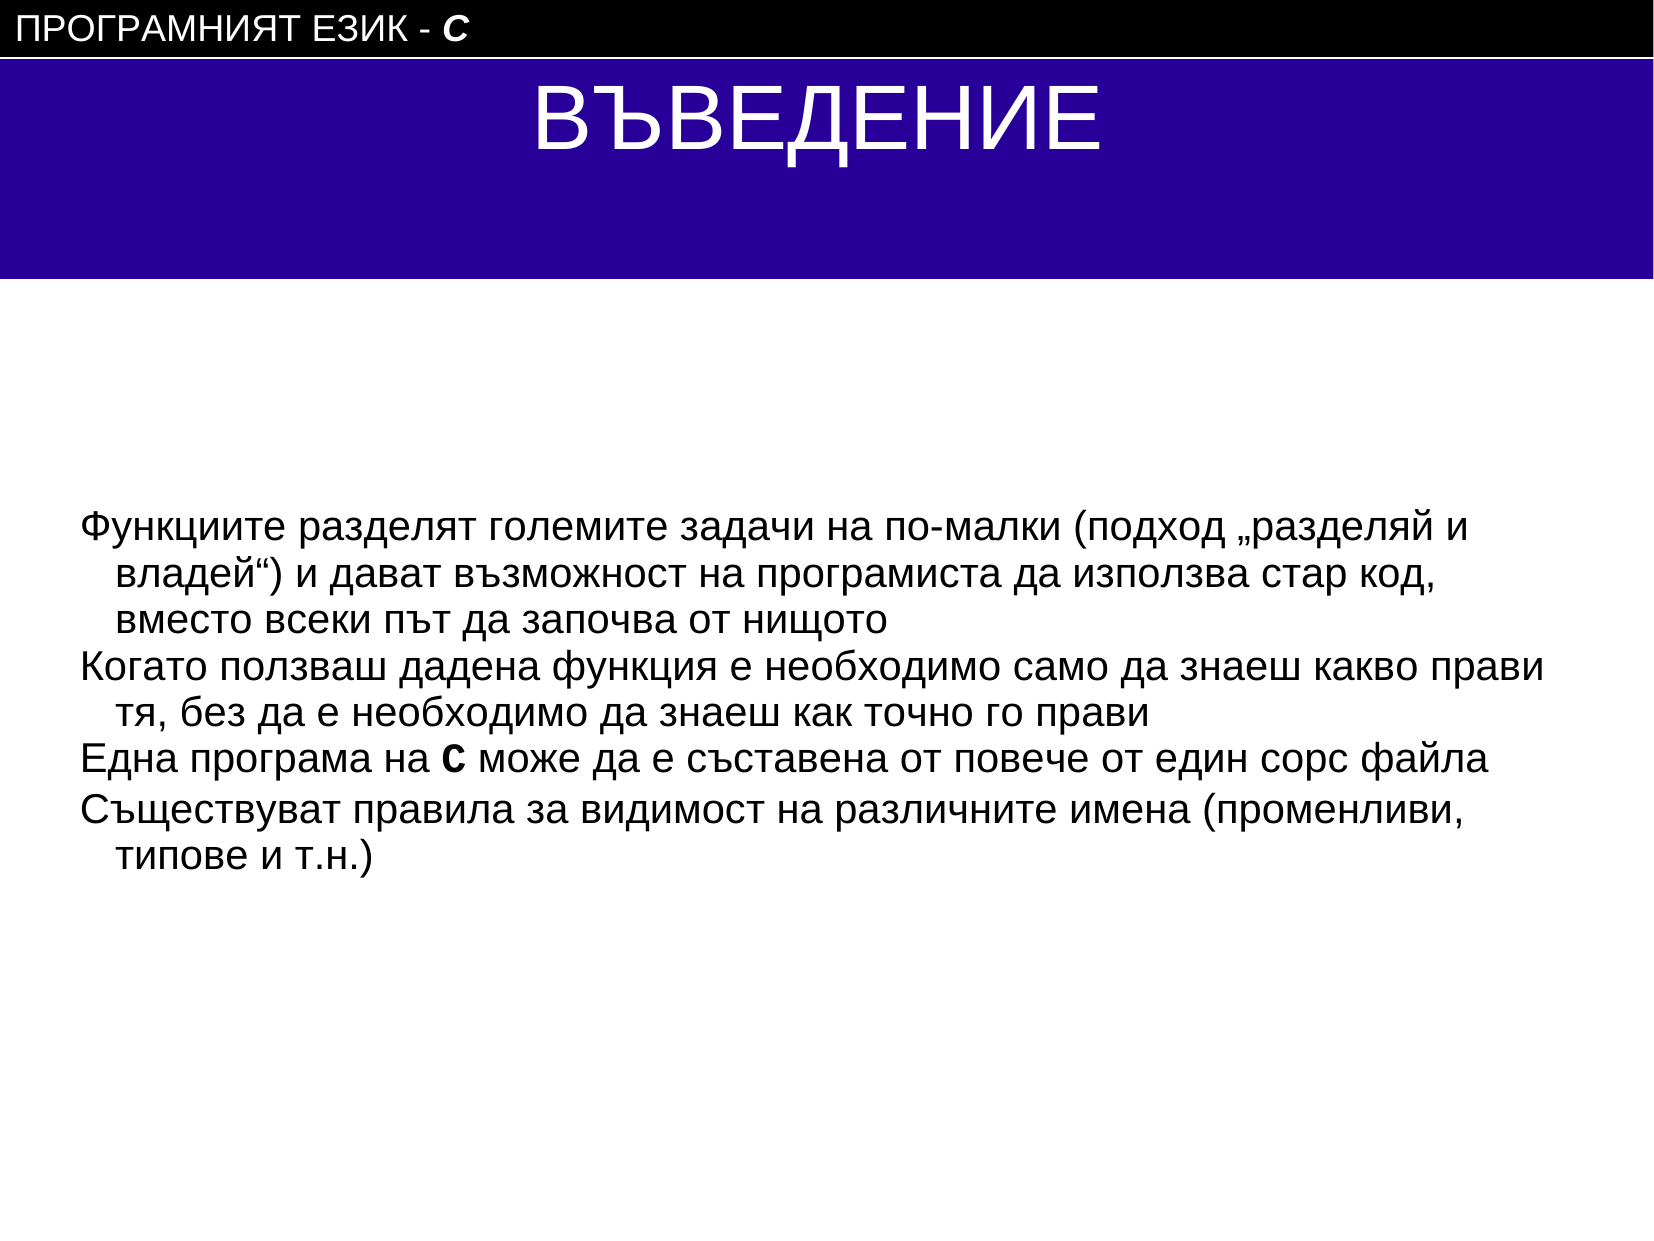

ПРОГРАМНИЯT ЕЗИК - С
							ВЪВЕДЕНИЕ
Функциите разделят големите задачи на по-малки (подход „разделяй и владей“) и дават възможност на програмиста да използва стар код, вместо всеки път да започва от нищото
Когато ползваш дадена функция е необходимо само да знаеш какво прави тя, без да е необходимо да знаеш как точно го прави
Една програма на C може да е съставена от повече от един сорс файла
Съществуват правила за видимост на различните имена (променливи, типове и т.н.)